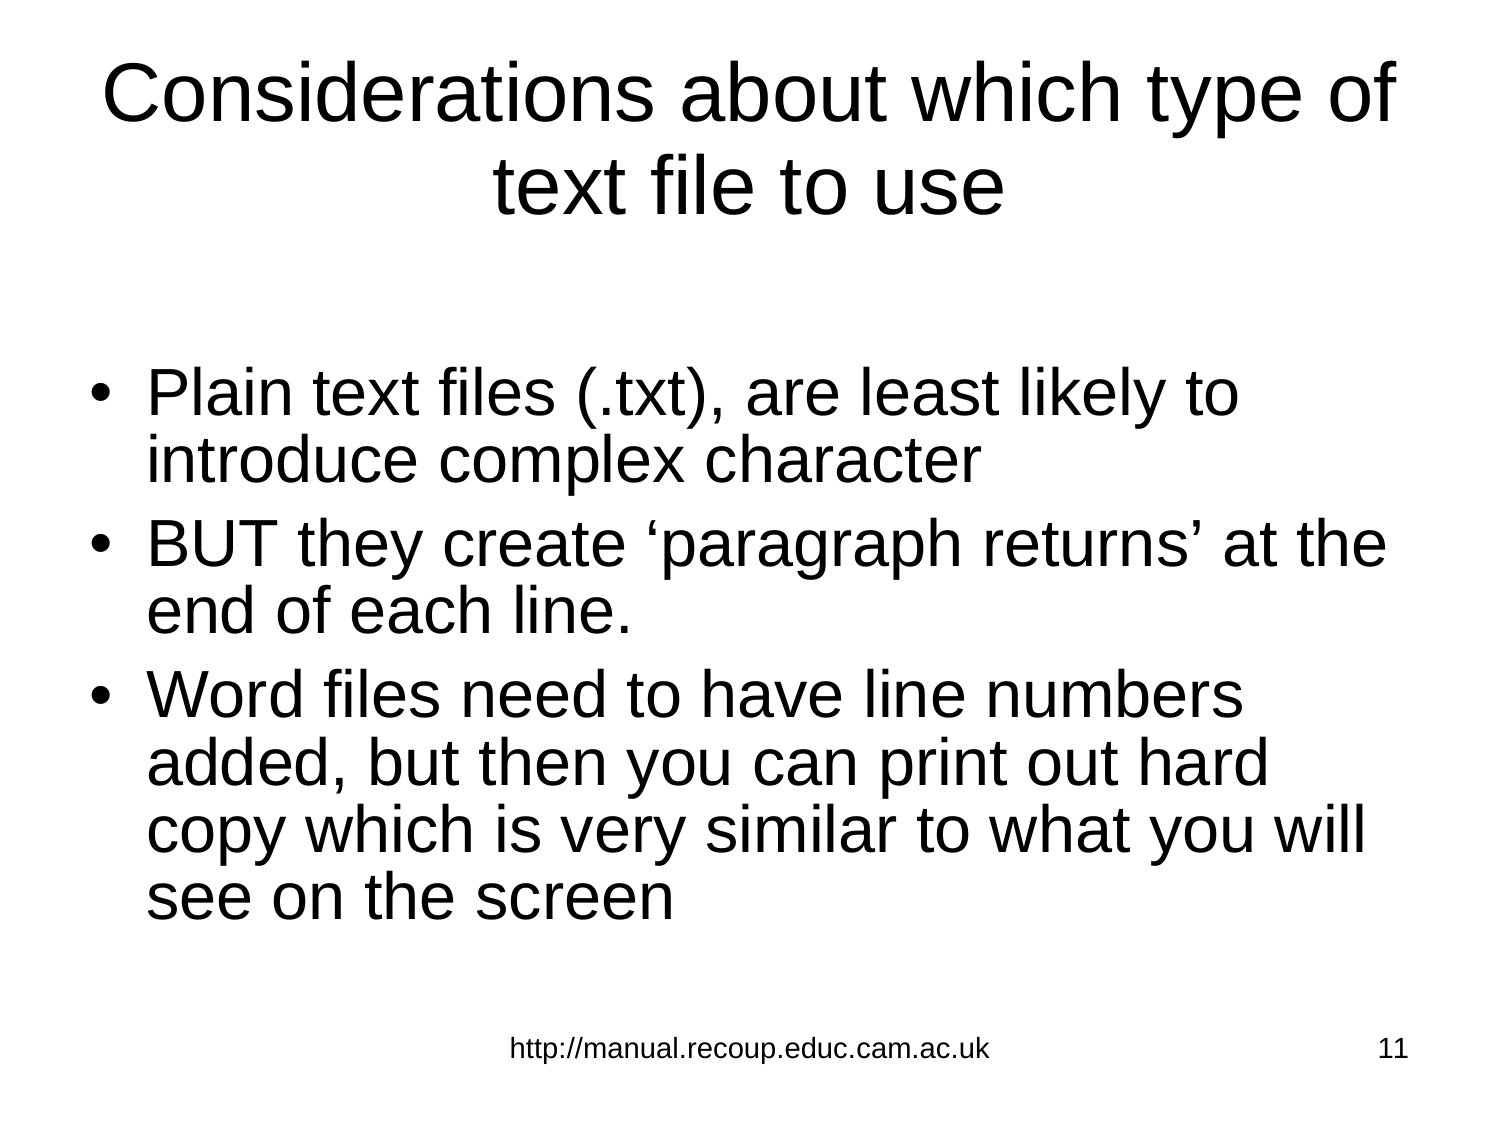

# Considerations about which type of text file to use
Plain text files (.txt), are least likely to introduce complex character
BUT they create ‘paragraph returns’ at the end of each line.
Word files need to have line numbers added, but then you can print out hard copy which is very similar to what you will see on the screen
http://manual.recoup.educ.cam.ac.uk
11